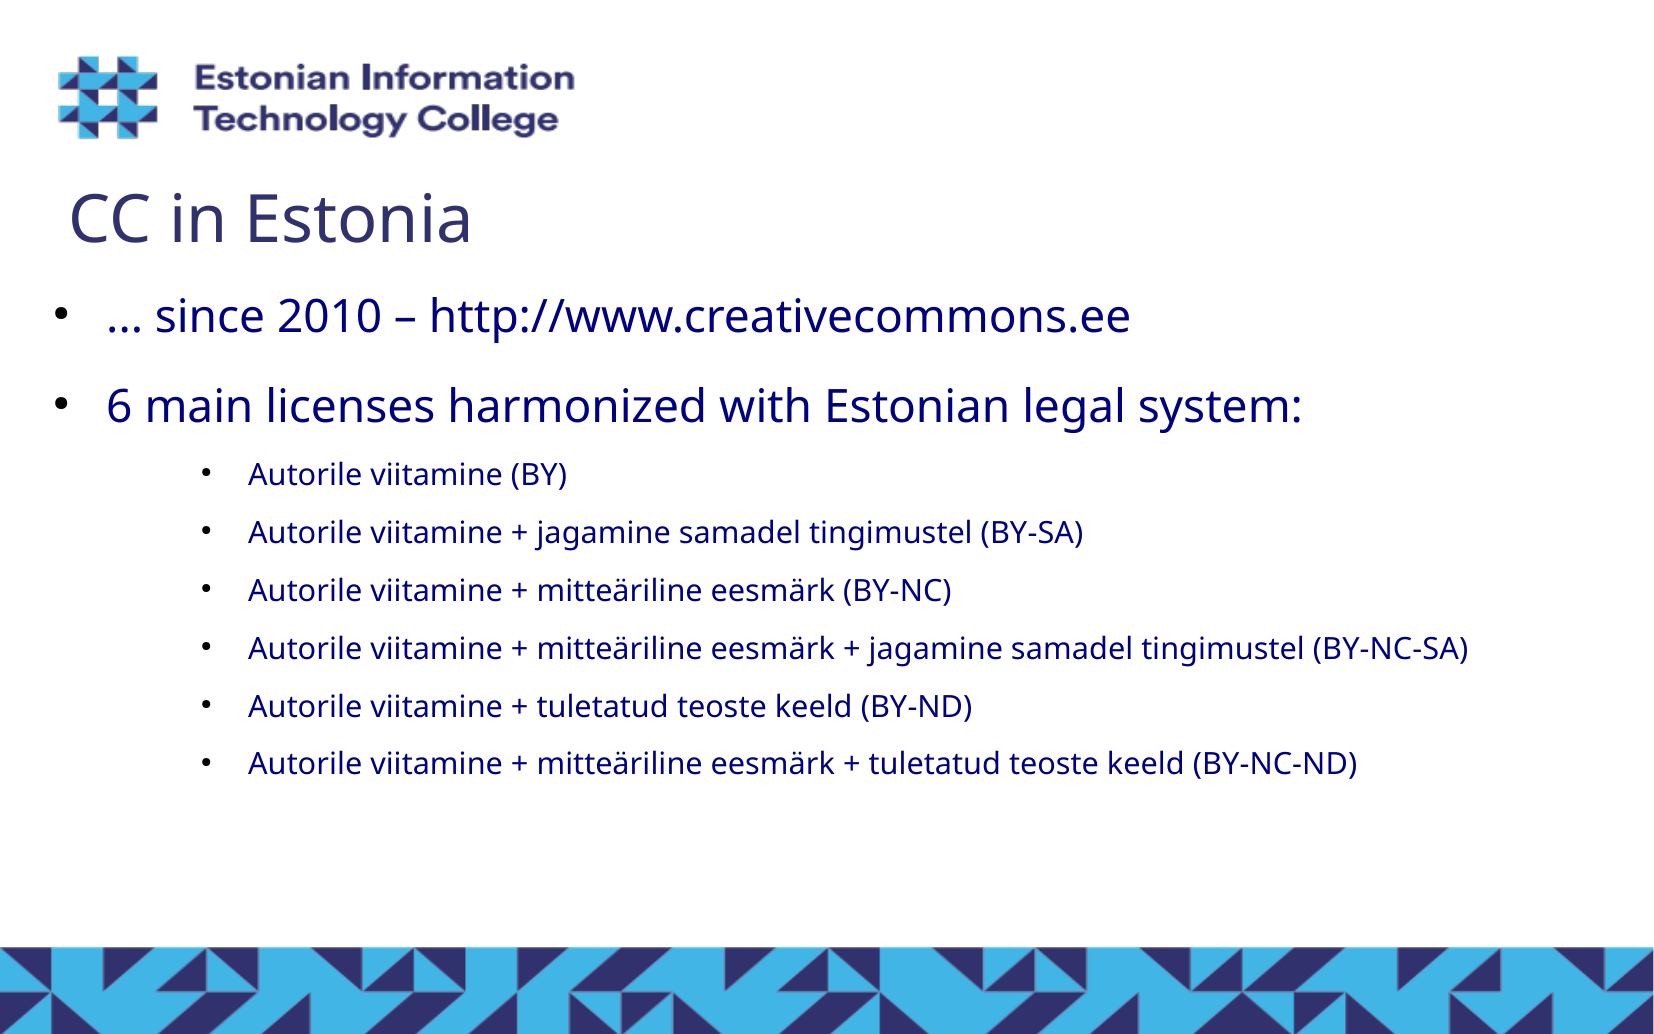

# CC in Estonia
... since 2010 – http://www.creativecommons.ee
6 main licenses harmonized with Estonian legal system:
Autorile viitamine (BY)
Autorile viitamine + jagamine samadel tingimustel (BY-SA)
Autorile viitamine + mitteäriline eesmärk (BY-NC)
Autorile viitamine + mitteäriline eesmärk + jagamine samadel tingimustel (BY-NC-SA)
Autorile viitamine + tuletatud teoste keeld (BY-ND)
Autorile viitamine + mitteäriline eesmärk + tuletatud teoste keeld (BY-NC-ND)